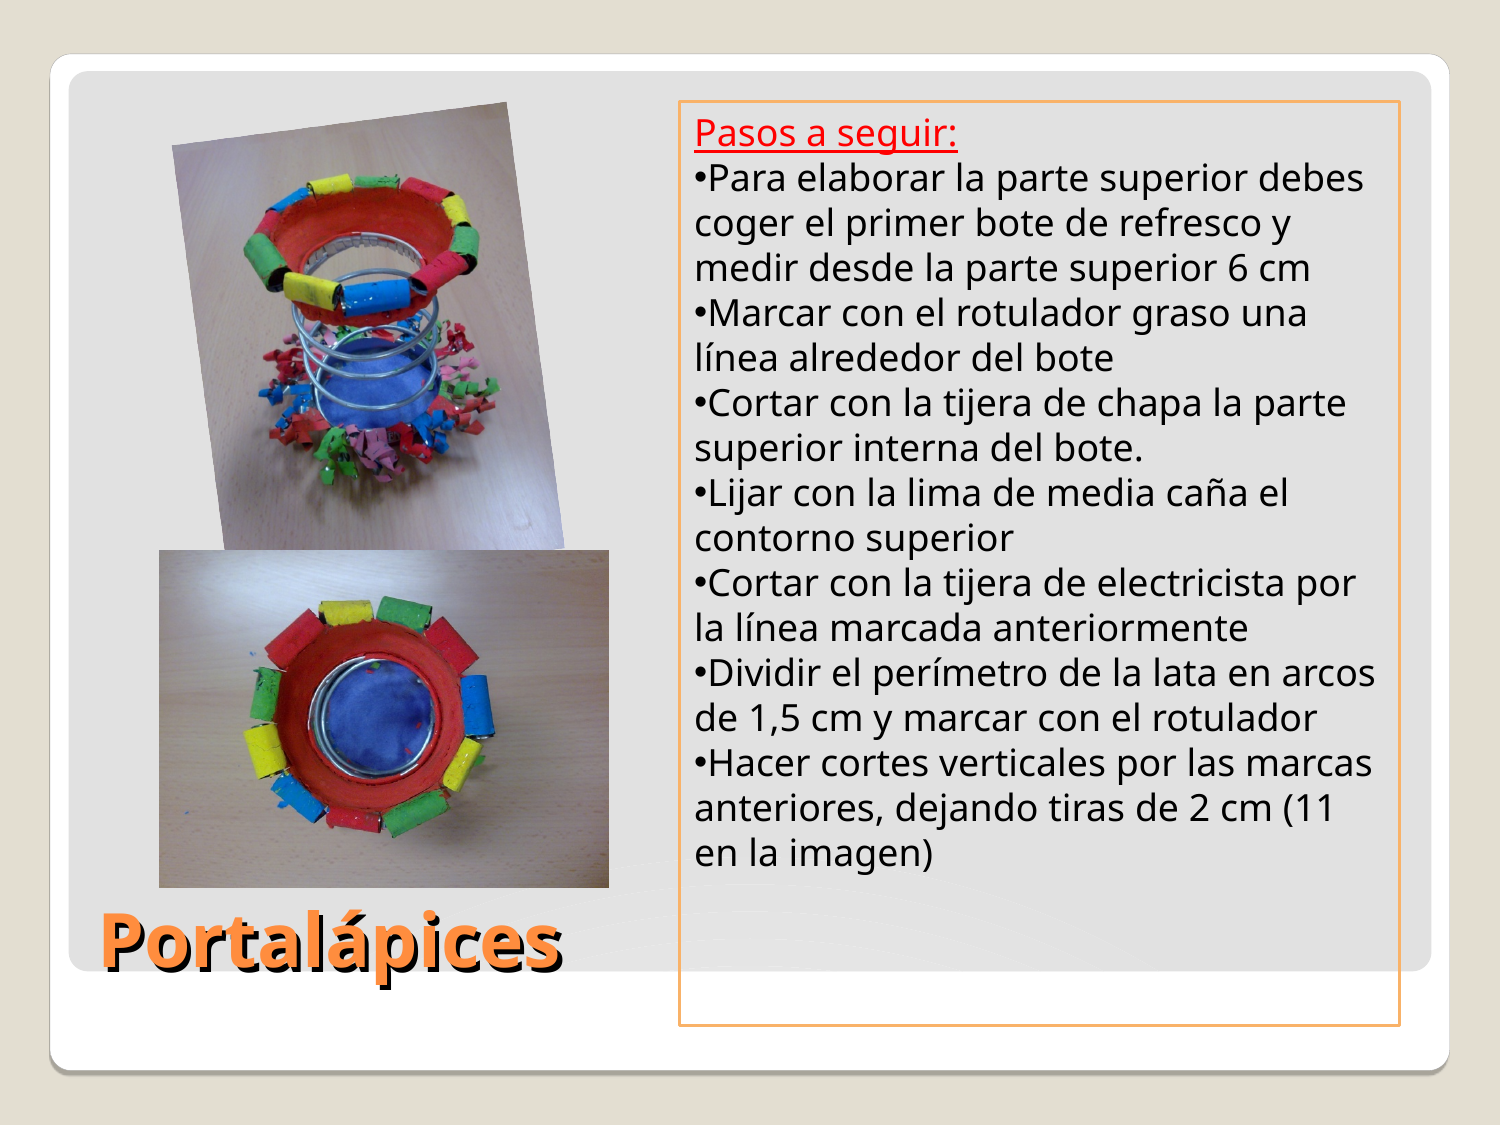

Pasos a seguir:
Para elaborar la parte superior debes coger el primer bote de refresco y medir desde la parte superior 6 cm
Marcar con el rotulador graso una línea alrededor del bote
Cortar con la tijera de chapa la parte superior interna del bote.
Lijar con la lima de media caña el contorno superior
Cortar con la tijera de electricista por la línea marcada anteriormente
Dividir el perímetro de la lata en arcos de 1,5 cm y marcar con el rotulador
Hacer cortes verticales por las marcas anteriores, dejando tiras de 2 cm (11 en la imagen)
# Portalápices